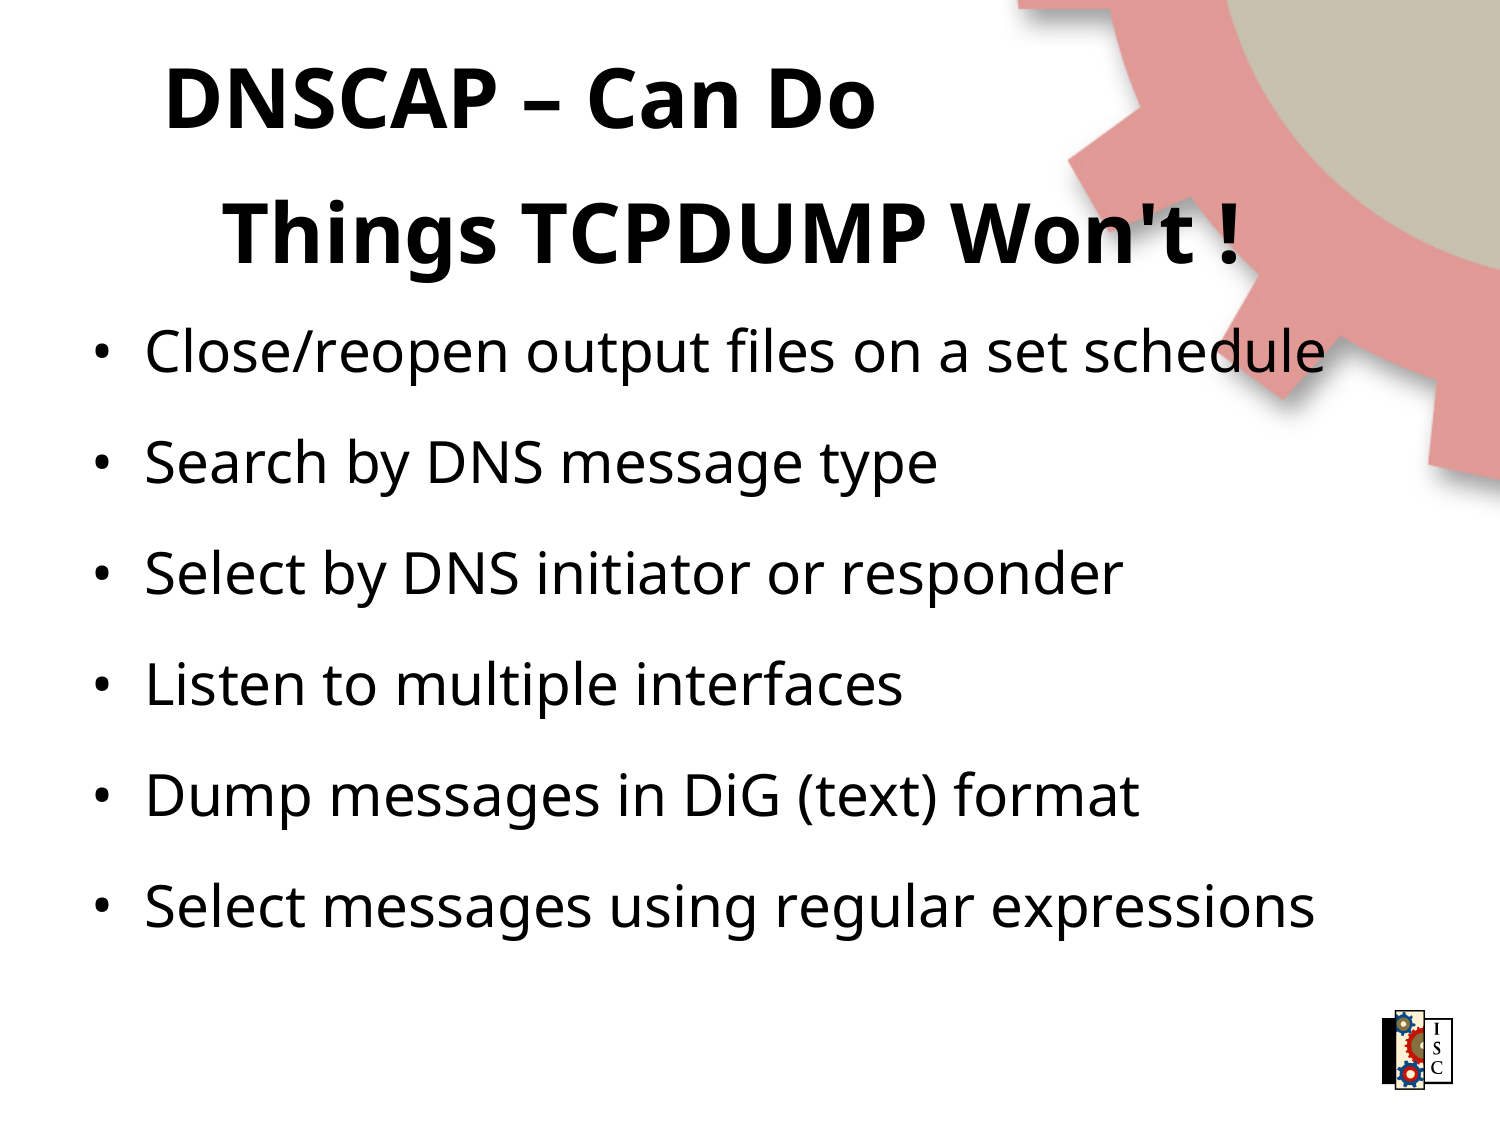

# DNSCAP – Can Do Things TCPDUMP Won't !
Close/reopen output files on a set schedule
Search by DNS message type
Select by DNS initiator or responder
Listen to multiple interfaces
Dump messages in DiG (text) format
Select messages using regular expressions